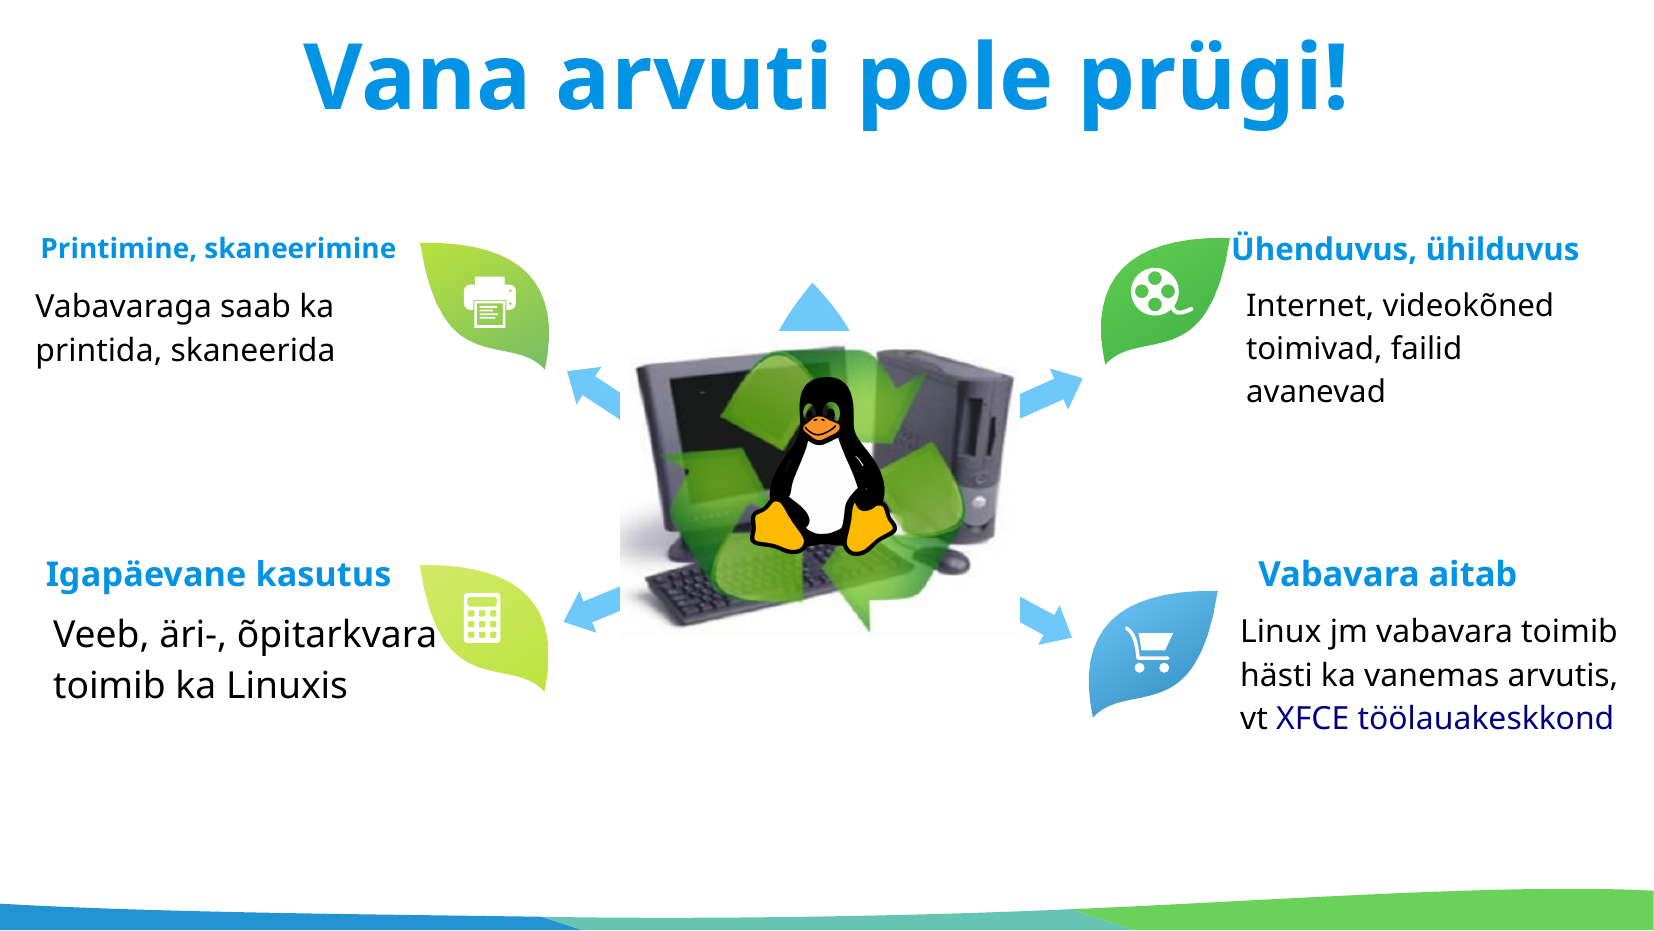

Vana arvuti pole prügi!
# Printimine, skaneerimine
Ühenduvus, ühilduvus
Vabavaraga saab ka printida, skaneerida
Internet, videokõned toimivad, failid avanevad
Igapäevane kasutus
Vabavara aitab
Veeb, äri-, õpitarkvara toimib ka Linuxis
Linux jm vabavara toimib hästi ka vanemas arvutis, vt XFCE töölauakeskkond